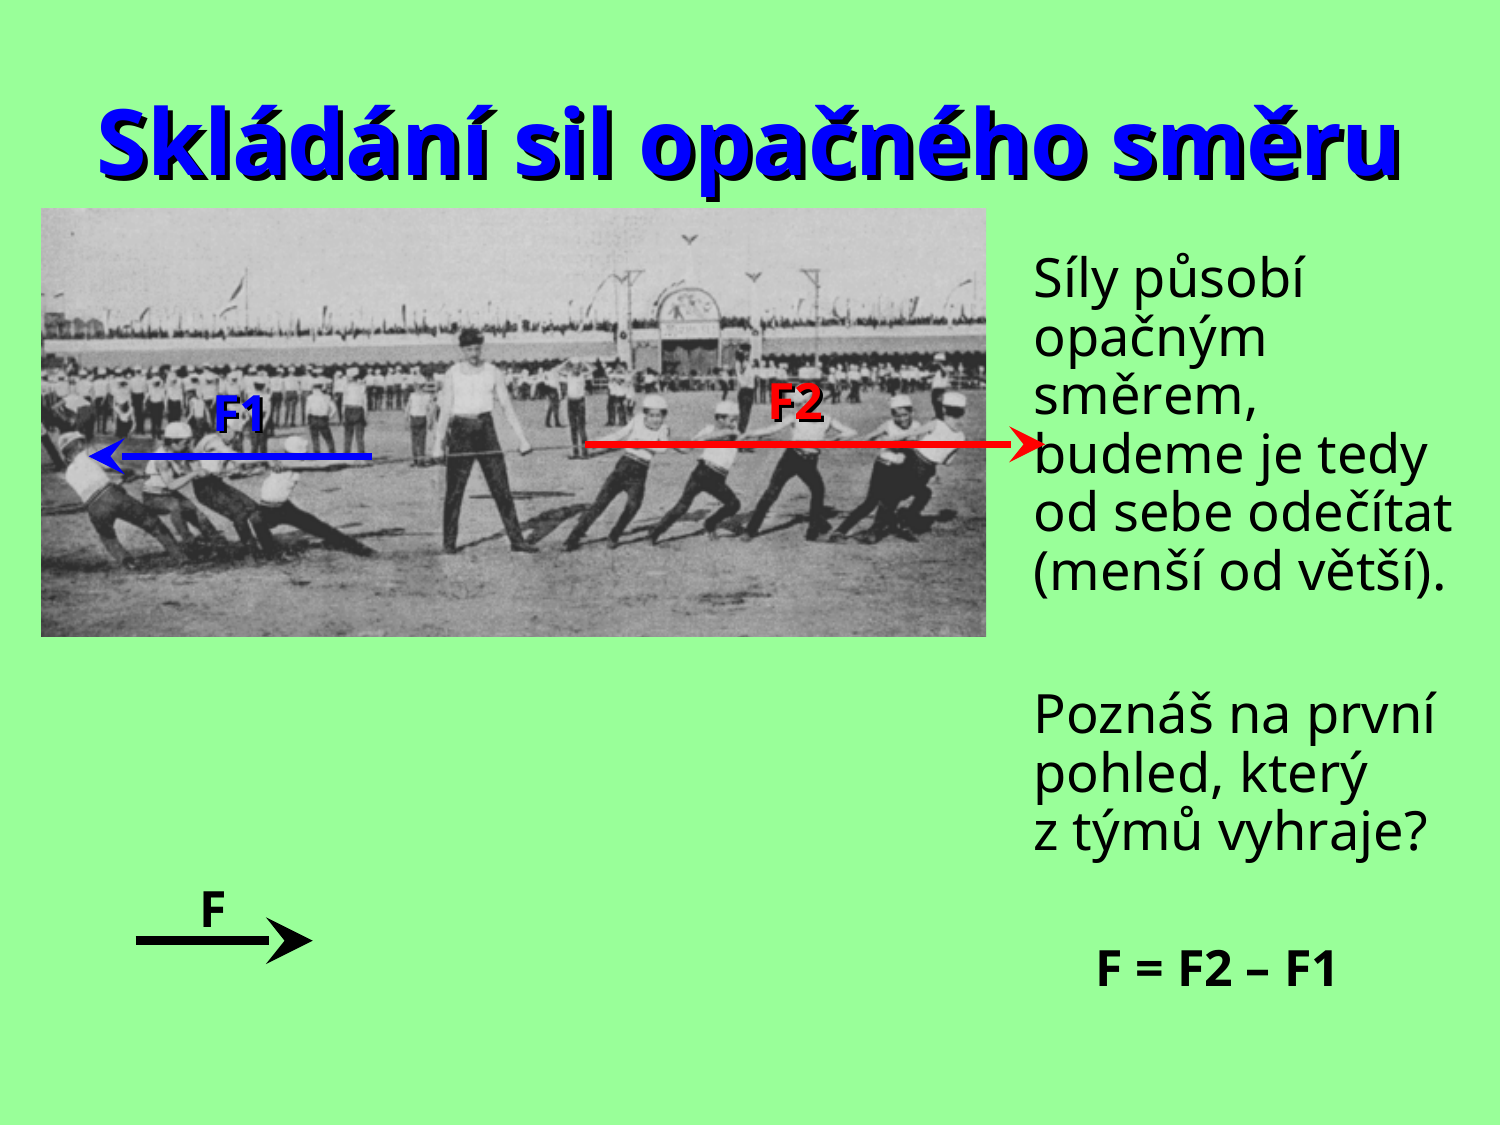

# Skládání sil opačného směru
	Síly působí opačným směrem, budeme je tedy od sebe odečítat (menší od větší).
	Poznáš na první pohled, který
z týmů vyhraje?
F2
F1
F
F = F2 – F1